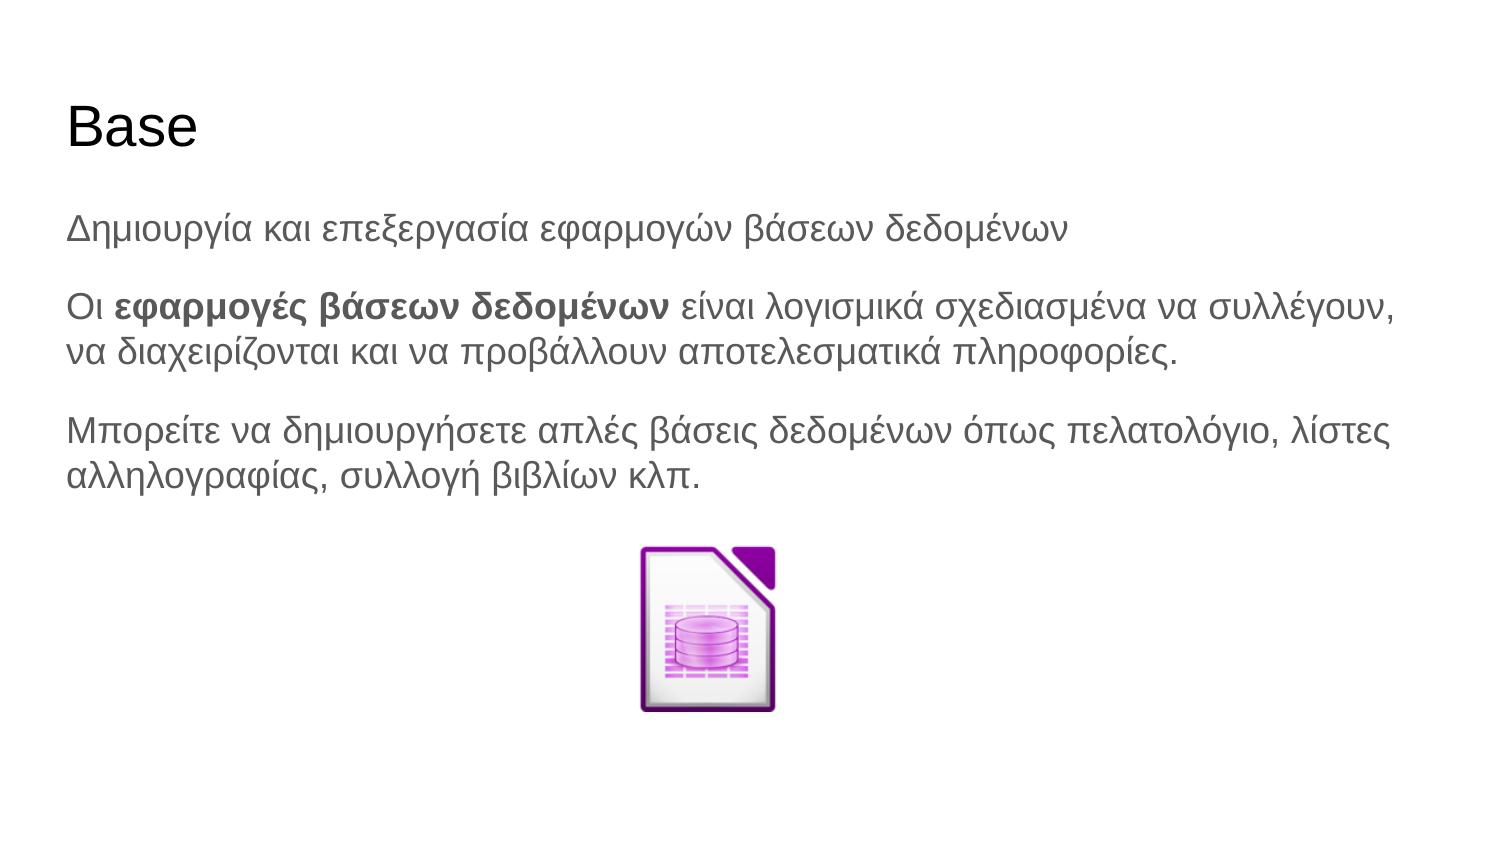

# Base
Δημιουργία και επεξεργασία εφαρμογών βάσεων δεδομένων
Οι εφαρμογές βάσεων δεδομένων είναι λογισμικά σχεδιασμένα να συλλέγουν, να διαχειρίζονται και να προβάλλουν αποτελεσματικά πληροφορίες.
Μπορείτε να δημιουργήσετε απλές βάσεις δεδομένων όπως πελατολόγιο, λίστες αλληλογραφίας, συλλογή βιβλίων κλπ.